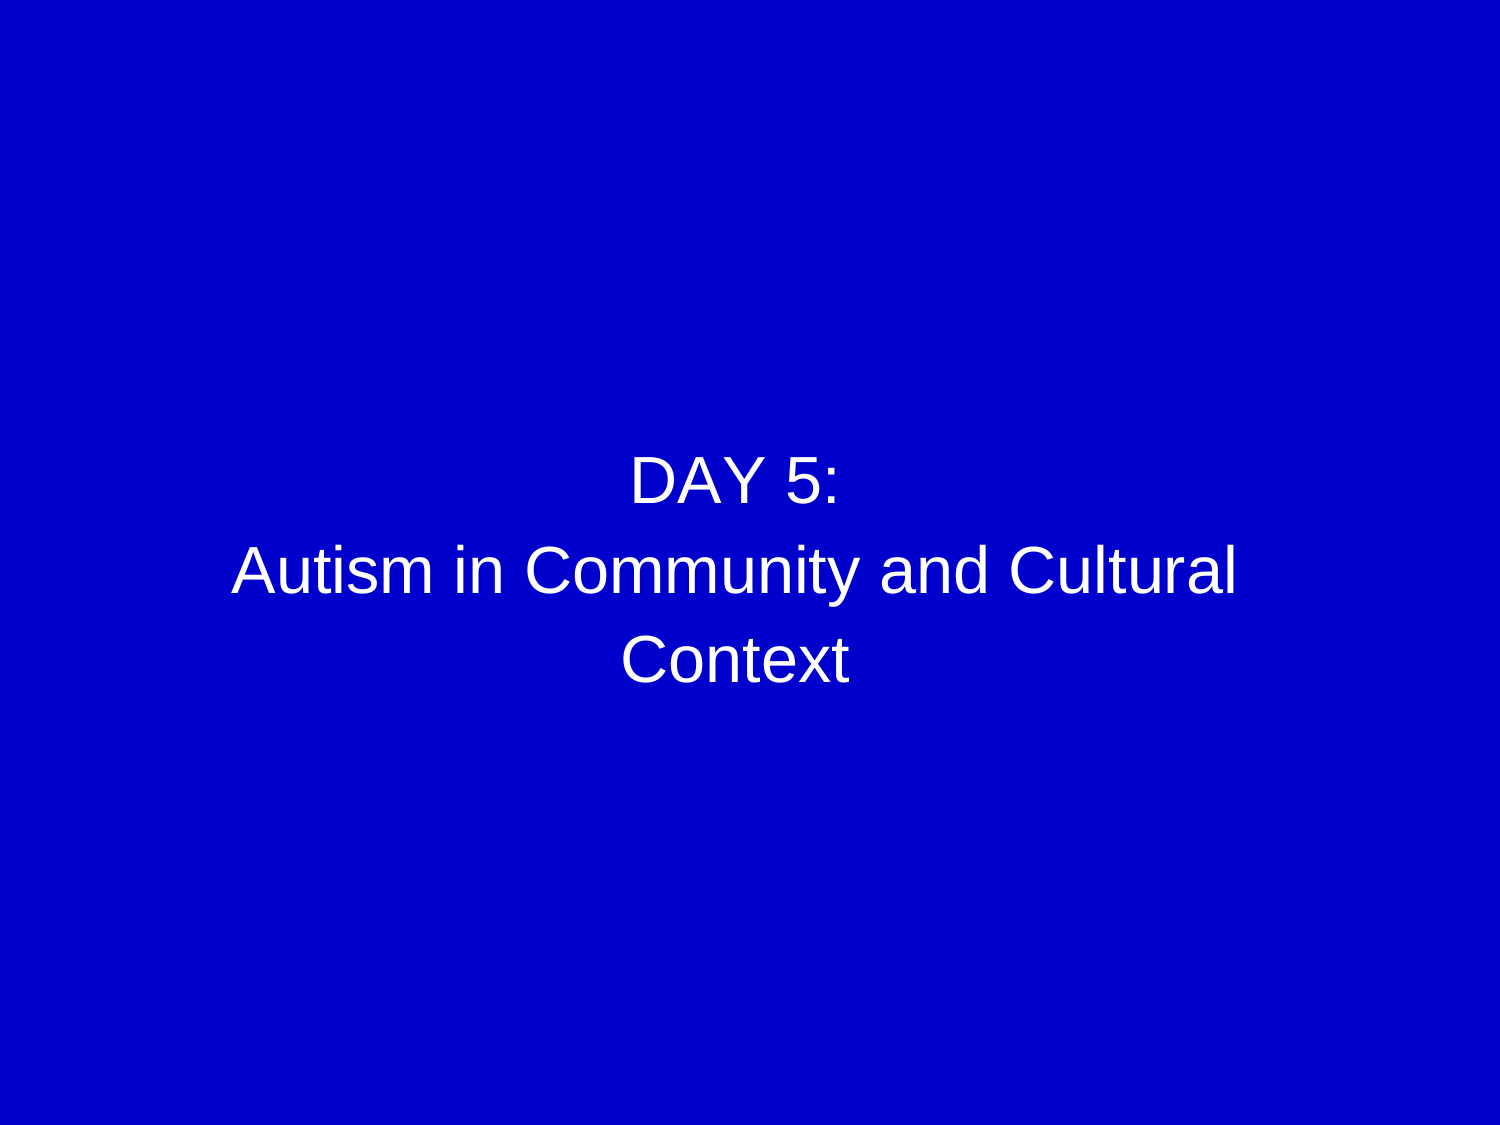

# DAY 5: Autism in Community and Cultural Context